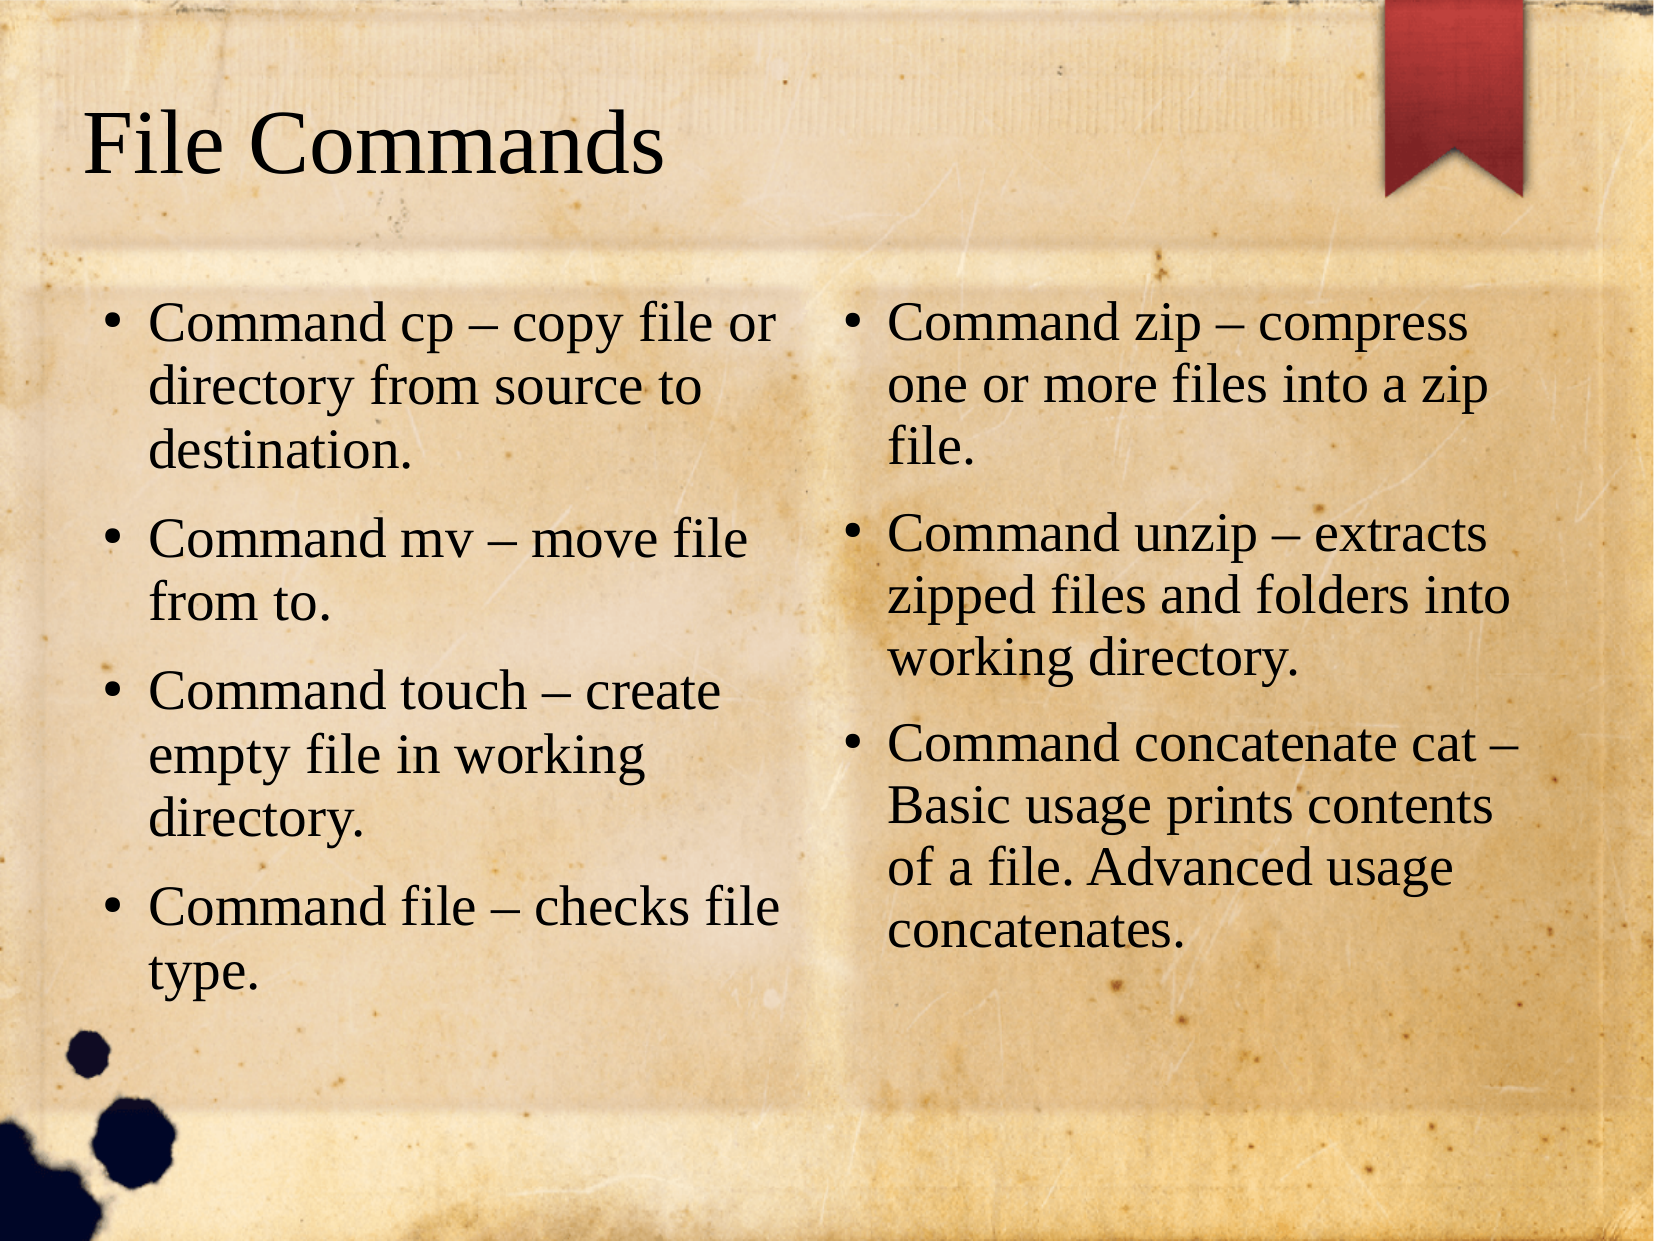

# File Commands
Command cp – copy file or directory from source to destination.
Command mv – move file from to.
Command touch – create empty file in working directory.
Command file – checks file type.
Command zip – compress one or more files into a zip file.
Command unzip – extracts zipped files and folders into working directory.
Command concatenate cat – Basic usage prints contents of a file. Advanced usage concatenates.